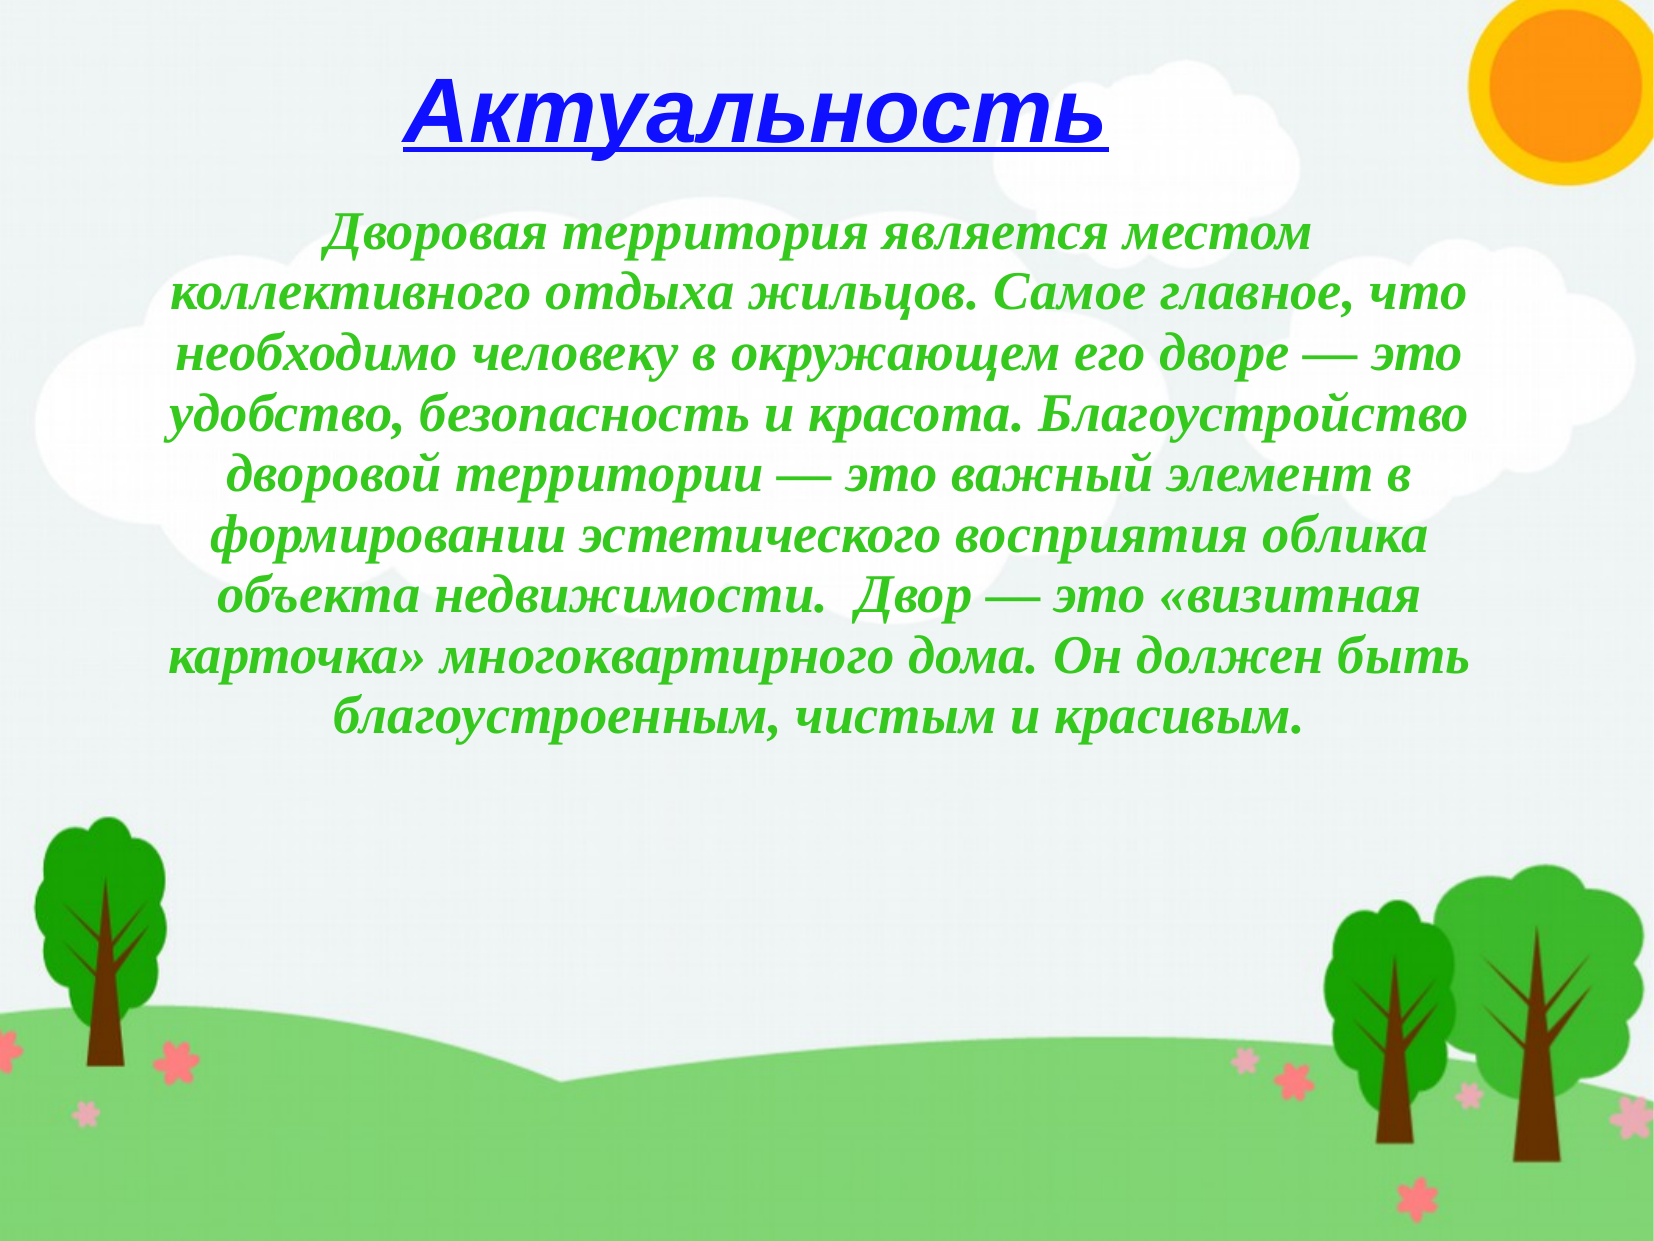

# Актуальность
Дворовая территория является местом коллективного отдыха жильцов. Самое главное, что необходимо человеку в окружающем его дворе — это удобство, безопасность и красота. Благоустройство дворовой территории — это важный элемент в формировании эстетического восприятия облика объекта недвижимости. Двор — это «визитная карточка» многоквартирного дома. Он должен быть благоустроенным, чистым и красивым.